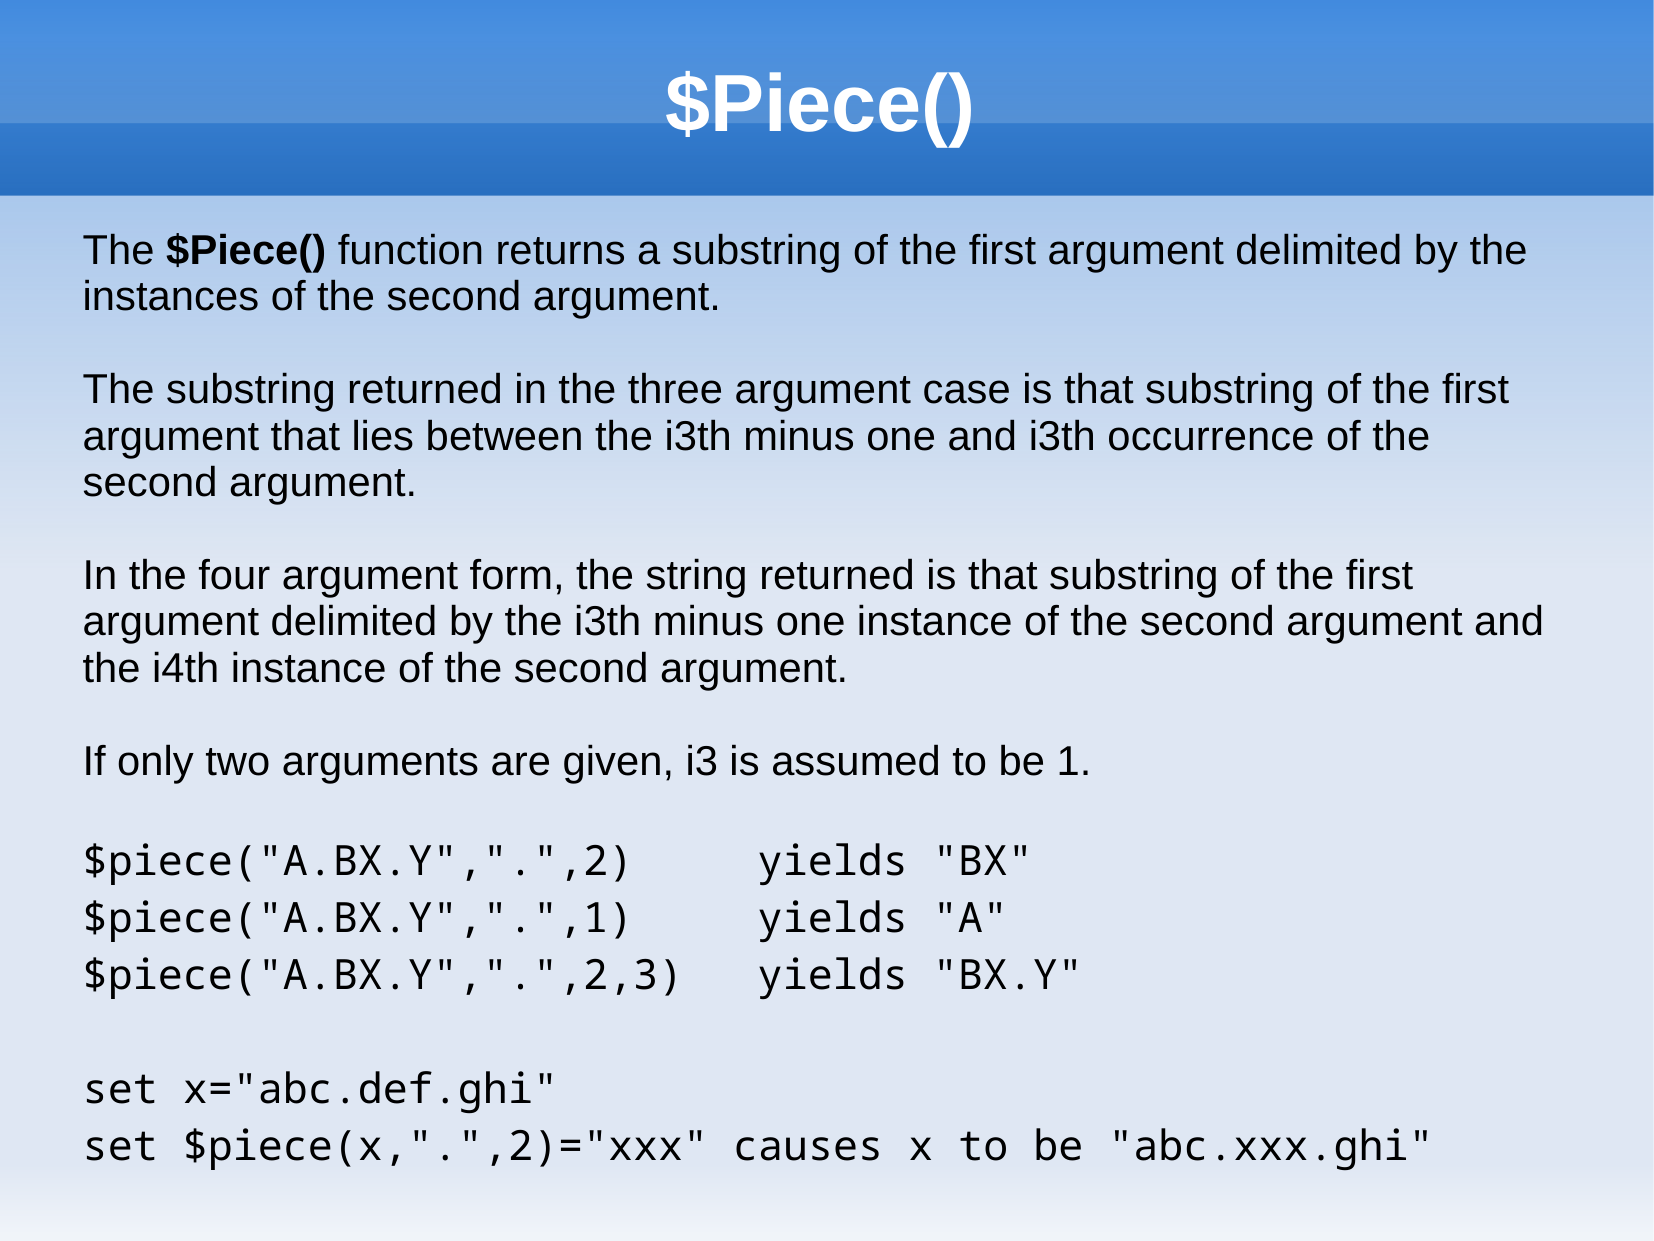

# $Piece()
The $Piece() function returns a substring of the first argument delimited by the instances of the second argument.
The substring returned in the three argument case is that substring of the first argument that lies between the i3th minus one and i3th occurrence of the second argument.
In the four argument form, the string returned is that substring of the first argument delimited by the i3th minus one instance of the second argument and the i4th instance of the second argument.
If only two arguments are given, i3 is assumed to be 1.
$piece("A.BX.Y",".",2)		yields "BX"
$piece("A.BX.Y",".",1)		yields "A"
$piece("A.BX.Y",".",2,3)	yields "BX.Y"
set x="abc.def.ghi"
set $piece(x,".",2)="xxx" causes x to be "abc.xxx.ghi"